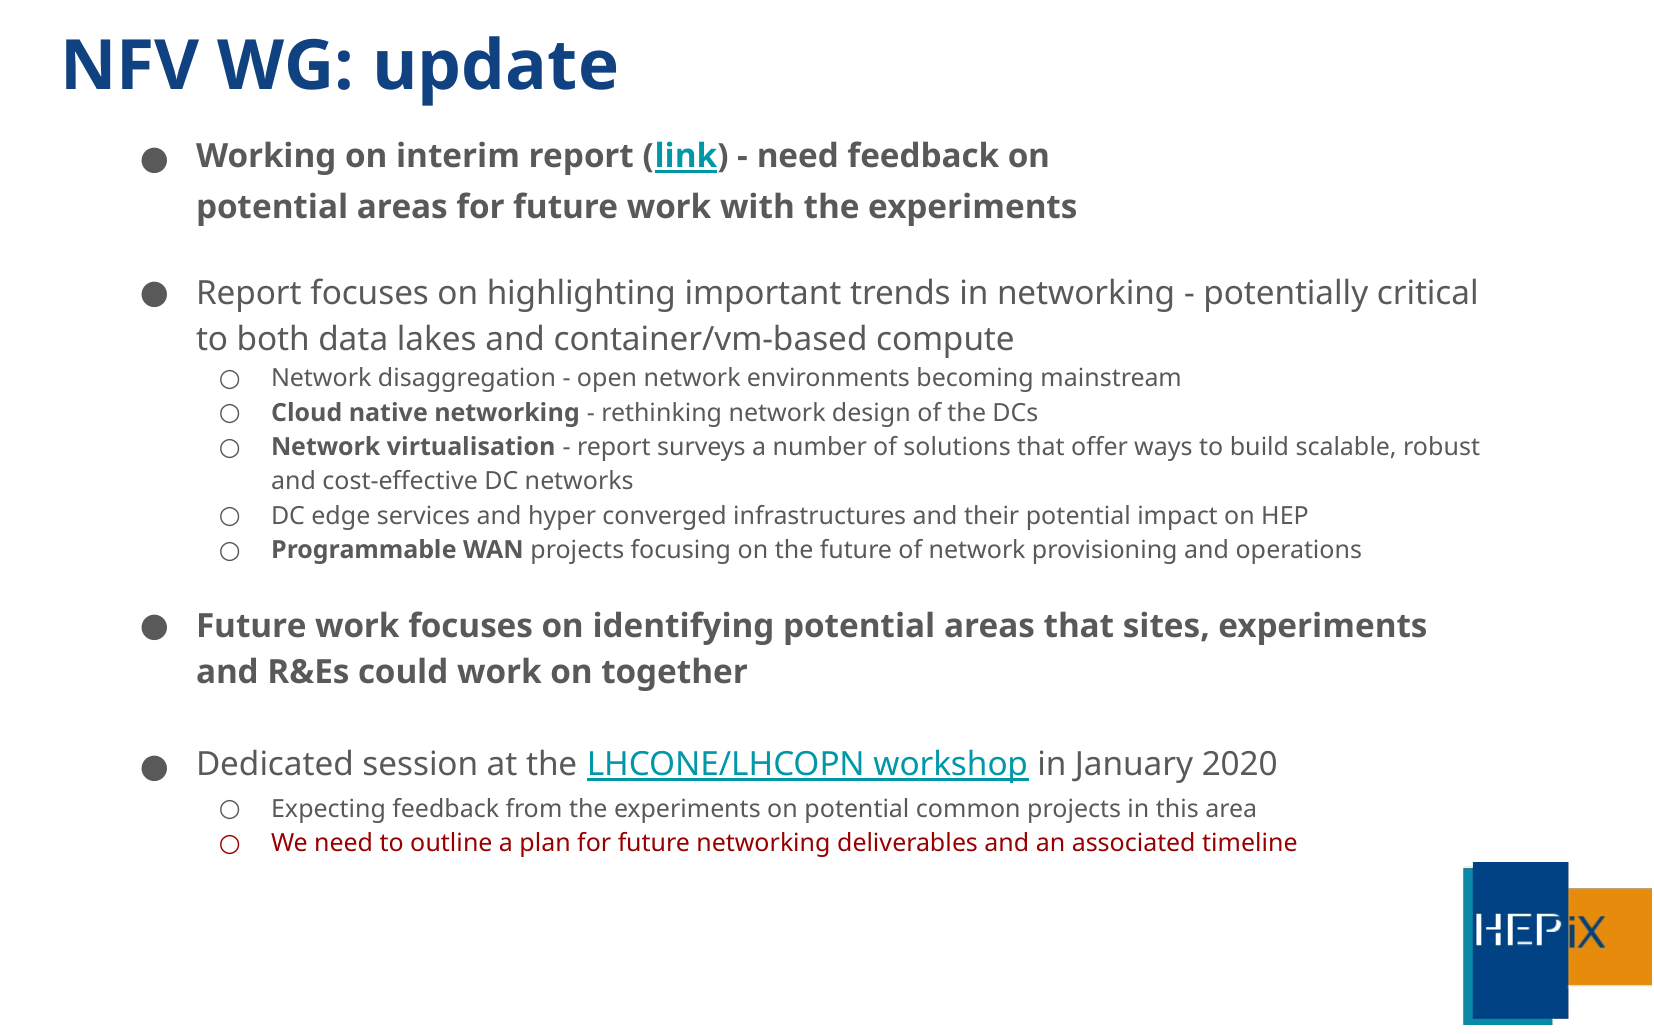

# NFV WG: update
Working on interim report (link) - need feedback on
potential areas for future work with the experiments
Report focuses on highlighting important trends in networking - potentially critical to both data lakes and container/vm-based compute
Network disaggregation - open network environments becoming mainstream
Cloud native networking - rethinking network design of the DCs
Network virtualisation - report surveys a number of solutions that offer ways to build scalable, robust and cost-effective DC networks
DC edge services and hyper converged infrastructures and their potential impact on HEP
Programmable WAN projects focusing on the future of network provisioning and operations
Future work focuses on identifying potential areas that sites, experiments and R&Es could work on together
Dedicated session at the LHCONE/LHCOPN workshop in January 2020
Expecting feedback from the experiments on potential common projects in this area
We need to outline a plan for future networking deliverables and an associated timeline